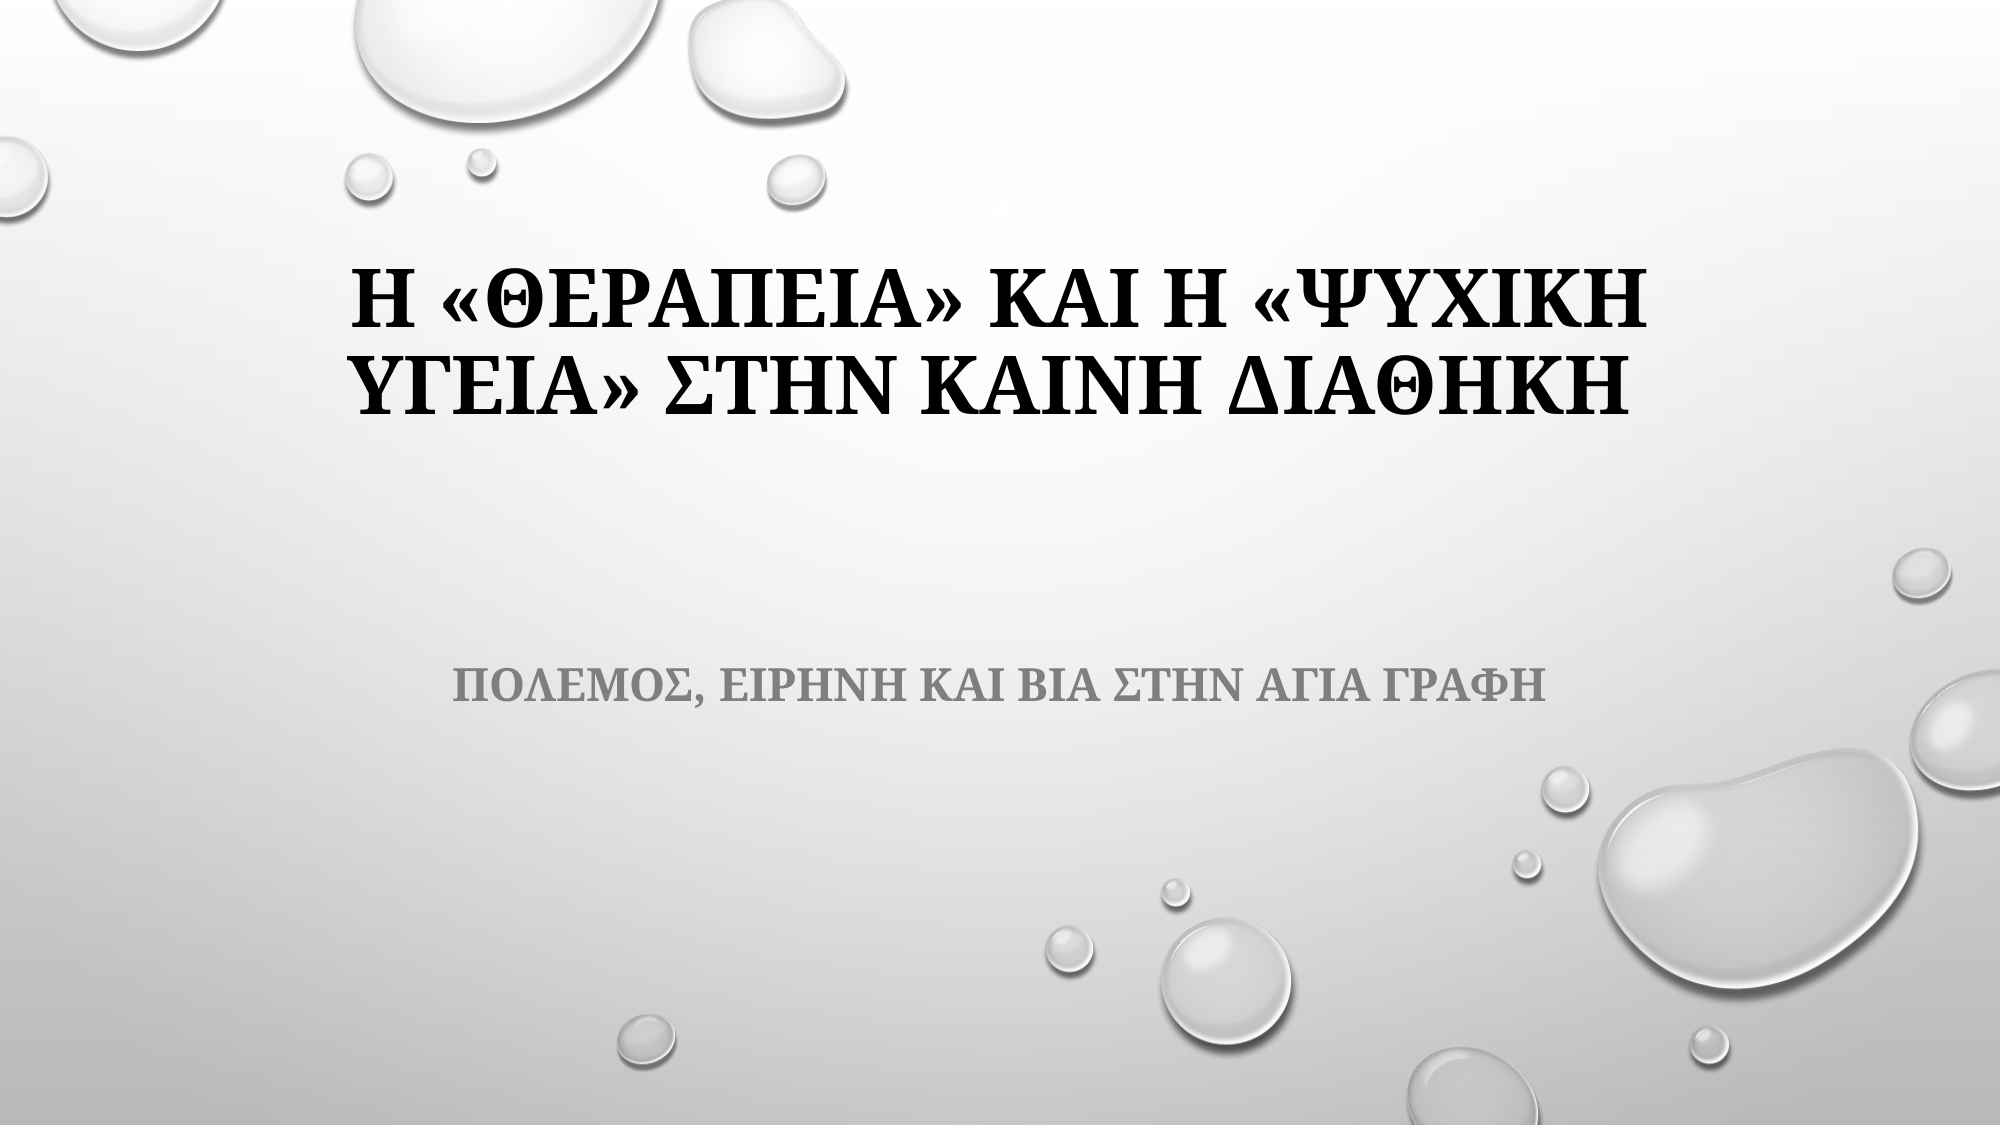

# Η «θεραπεια» KAI H «ΨΥΧΙΚΗ ΥΓΕΙΑ» ΣΤΗΝ ΚΑΙΝΗ ΔΙΑΘΗΚΗ
ΠΟΛΕΜΟΣ, ΕΙΡΗΝΗ ΚΑΙ ΒΙΑ ΣΤΗΝ ΑΓΙΑ ΓΡΑΦΗ